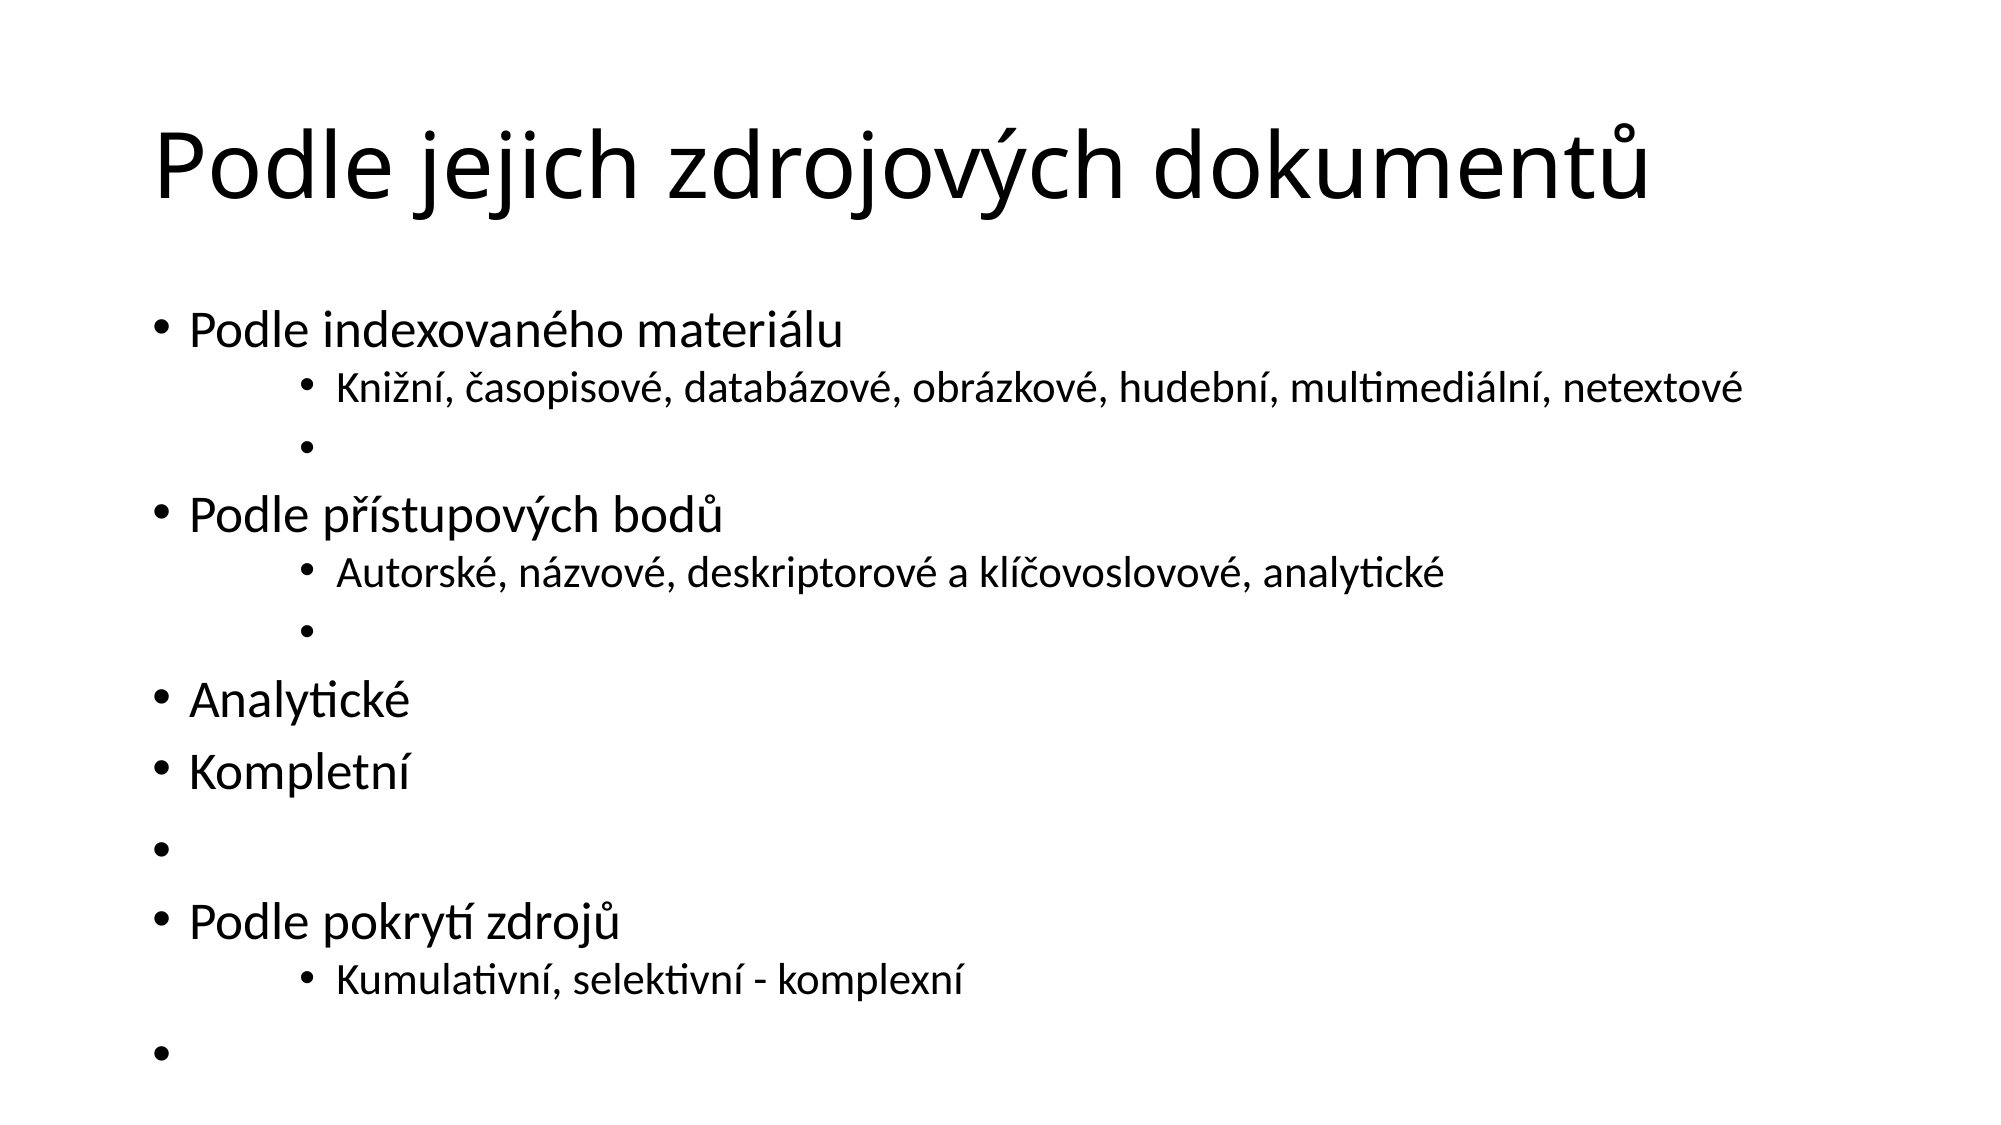

# Podle jejich zdrojových dokumentů
Podle indexovaného materiálu
Knižní, časopisové, databázové, obrázkové, hudební, multimediální, netextové
Podle přístupových bodů
Autorské, názvové, deskriptorové a klíčovoslovové, analytické
Analytické
Kompletní
Podle pokrytí zdrojů
Kumulativní, selektivní - komplexní